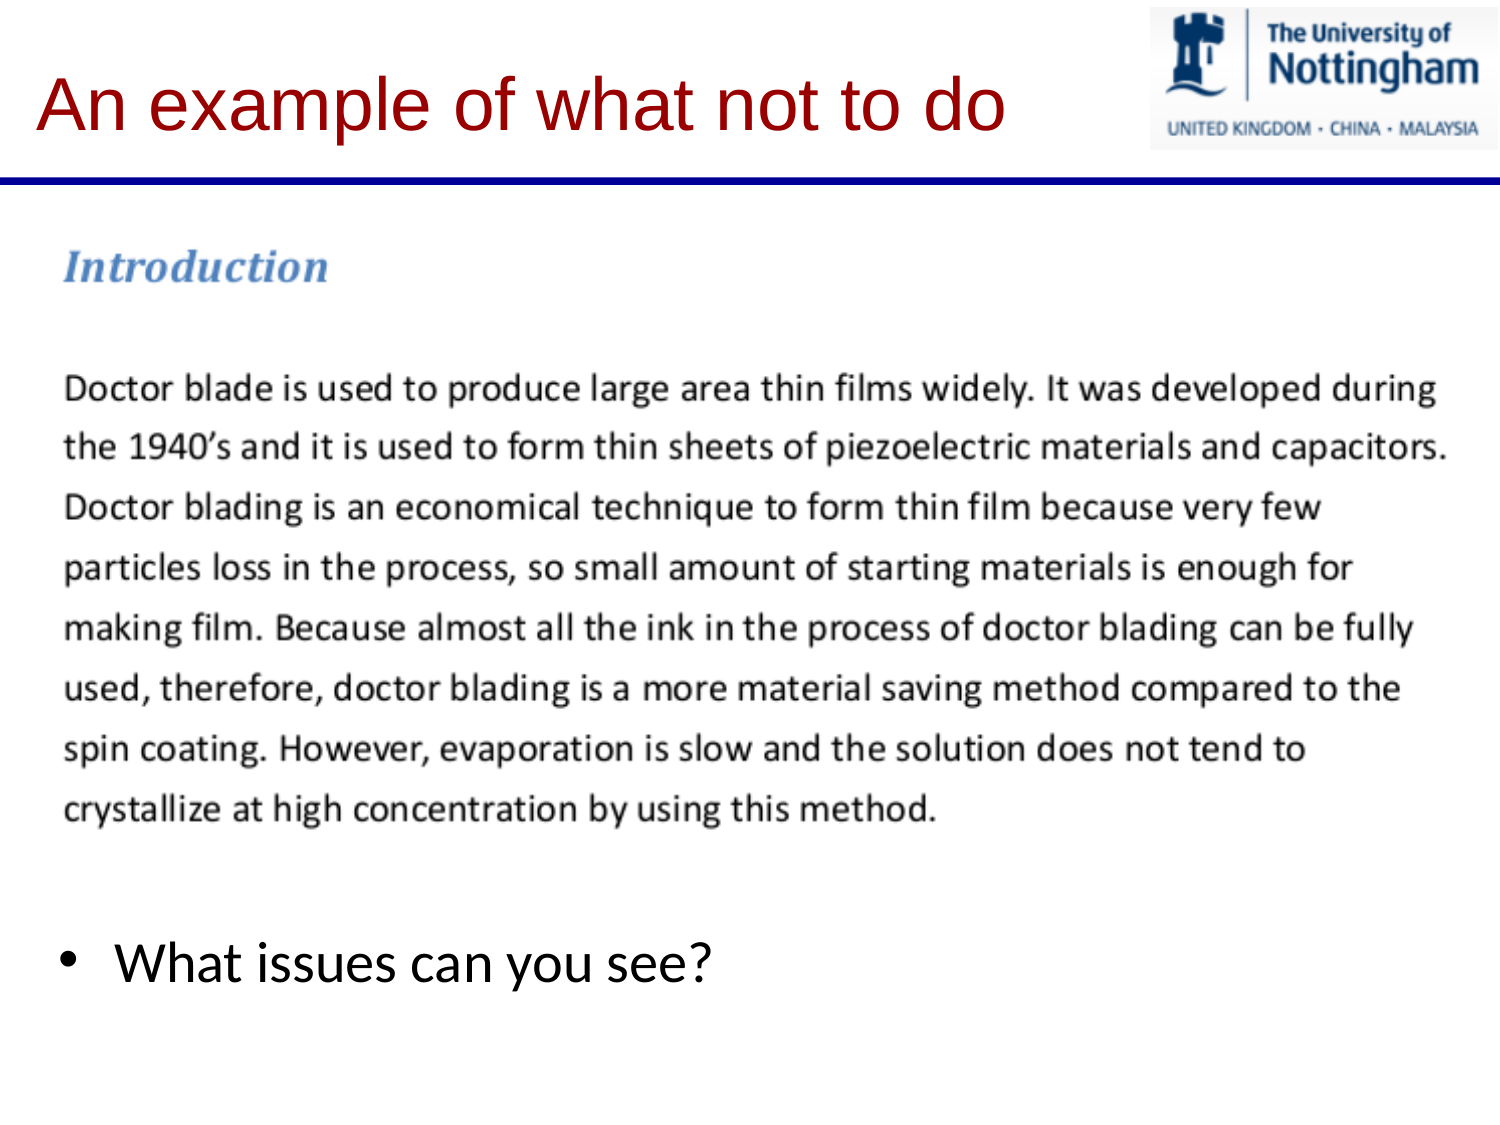

# An example of what not to do
What issues can you see?